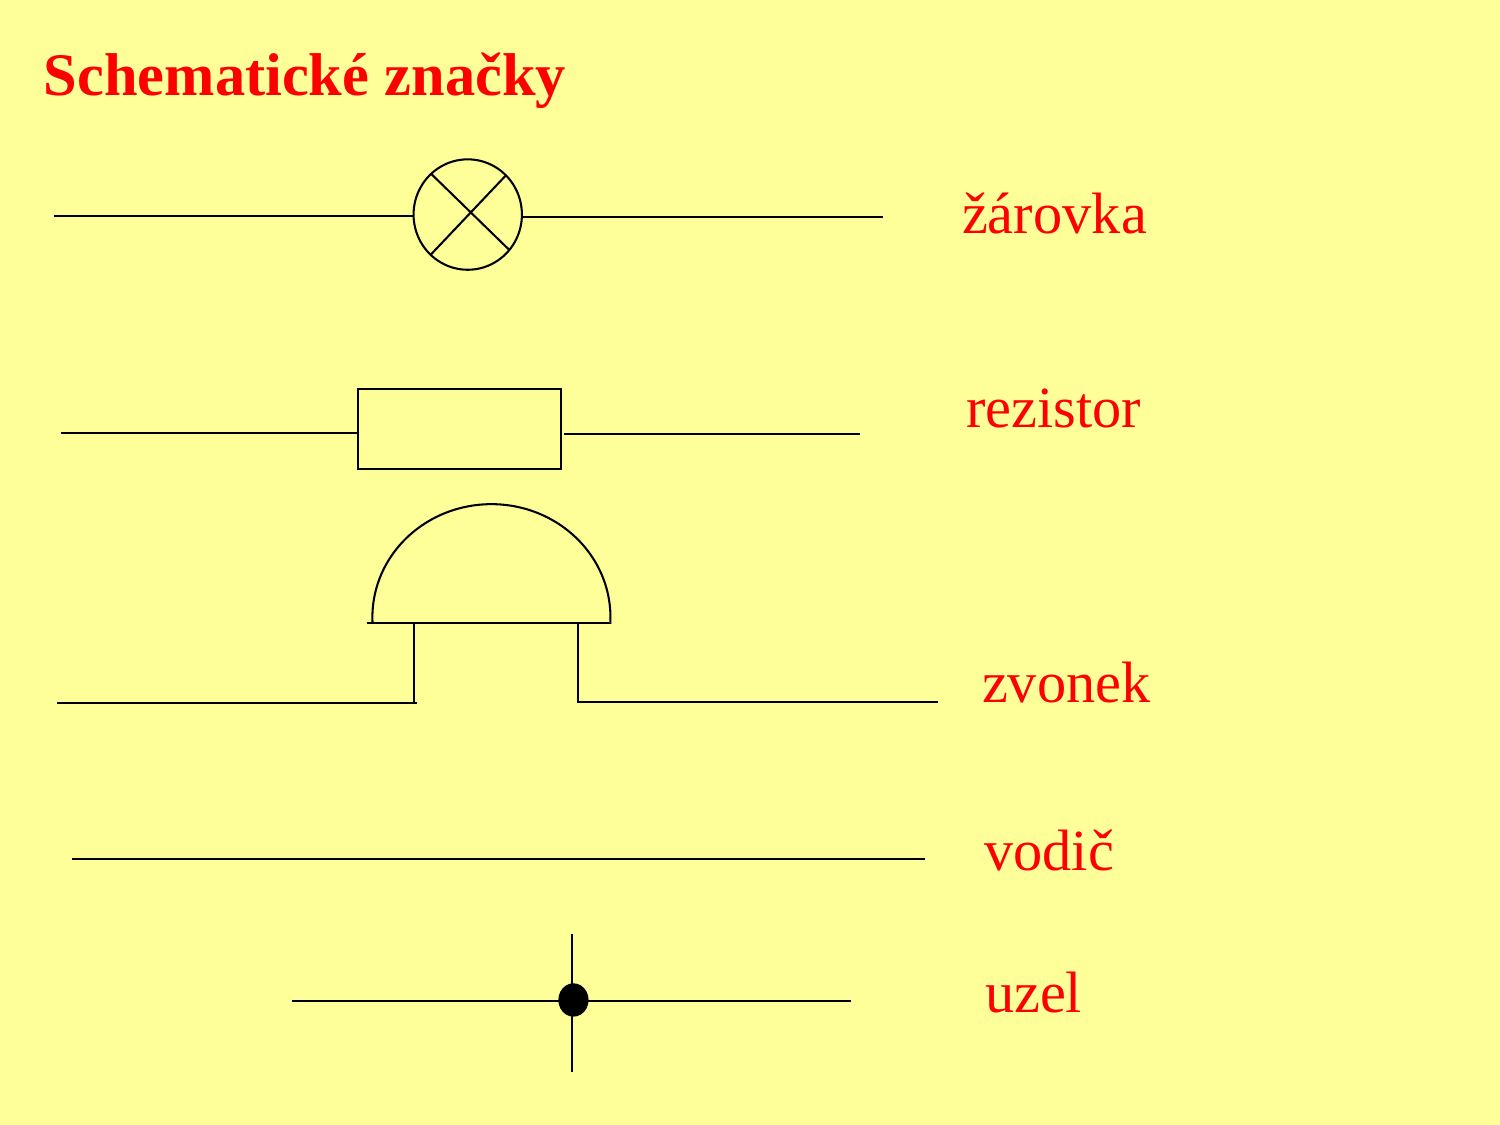

Schematické značky
žárovka
rezistor
zvonek
vodič
uzel